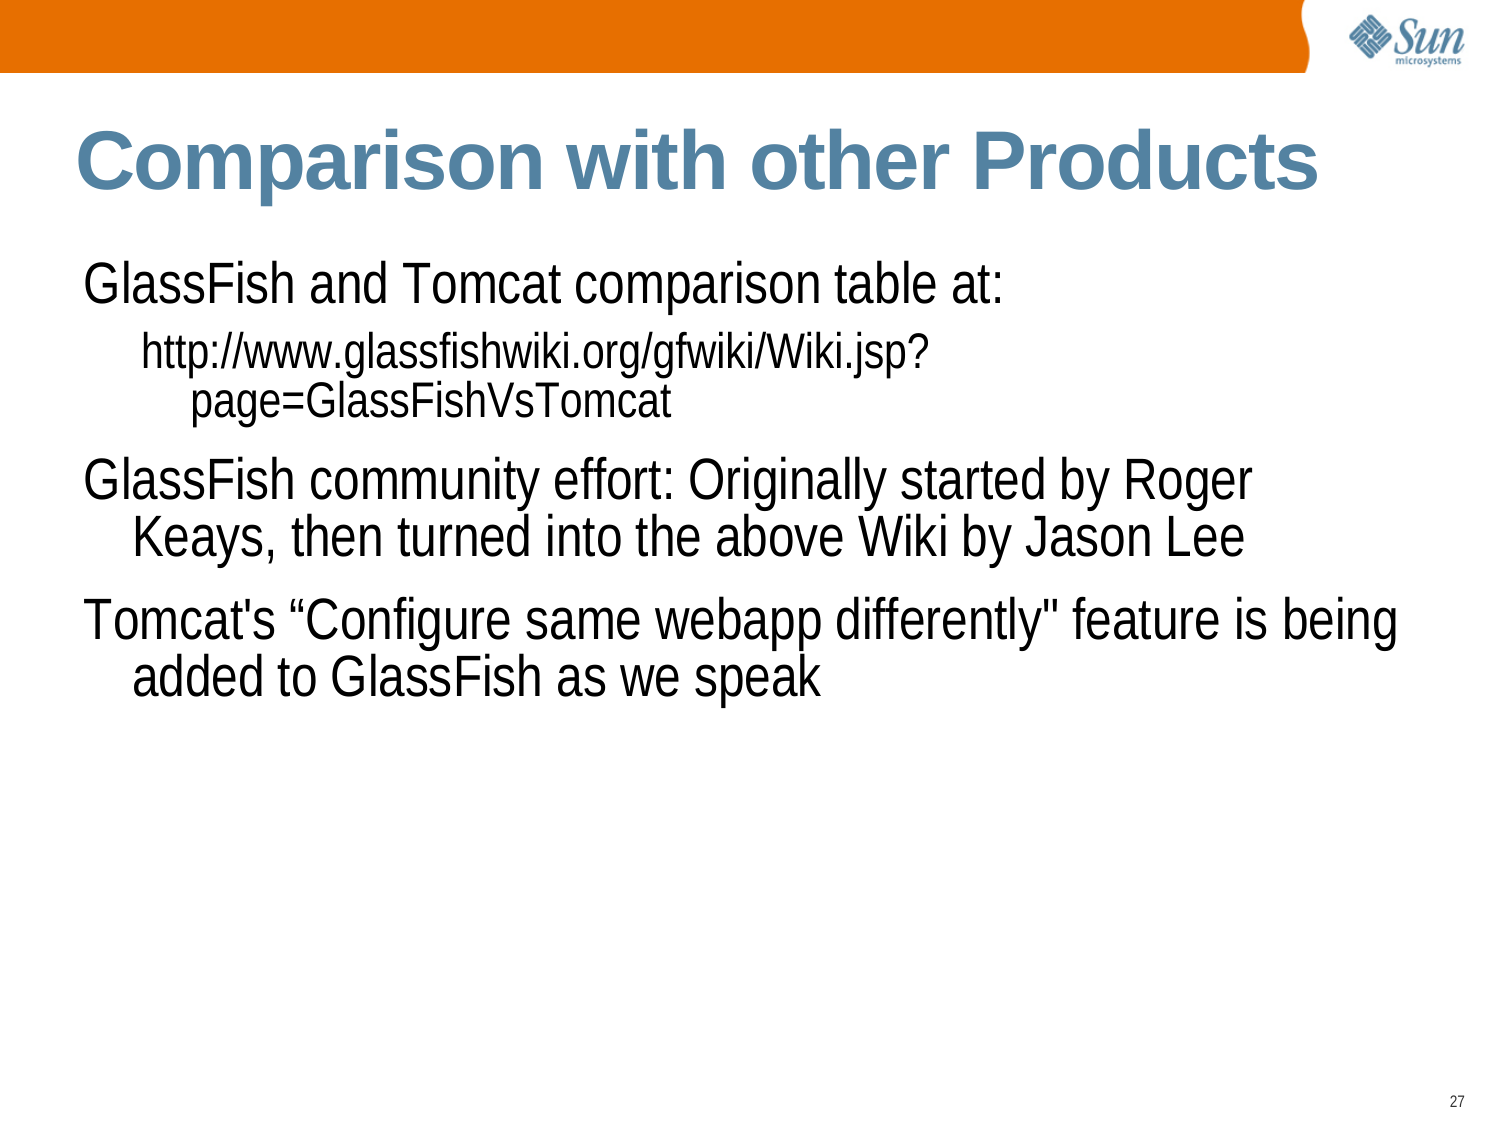

# Comparison with other Products
GlassFish and Tomcat comparison table at:
http://www.glassfishwiki.org/gfwiki/Wiki.jsp?page=GlassFishVsTomcat
GlassFish community effort: Originally started by Roger Keays, then turned into the above Wiki by Jason Lee
Tomcat's “Configure same webapp differently" feature is being added to GlassFish as we speak